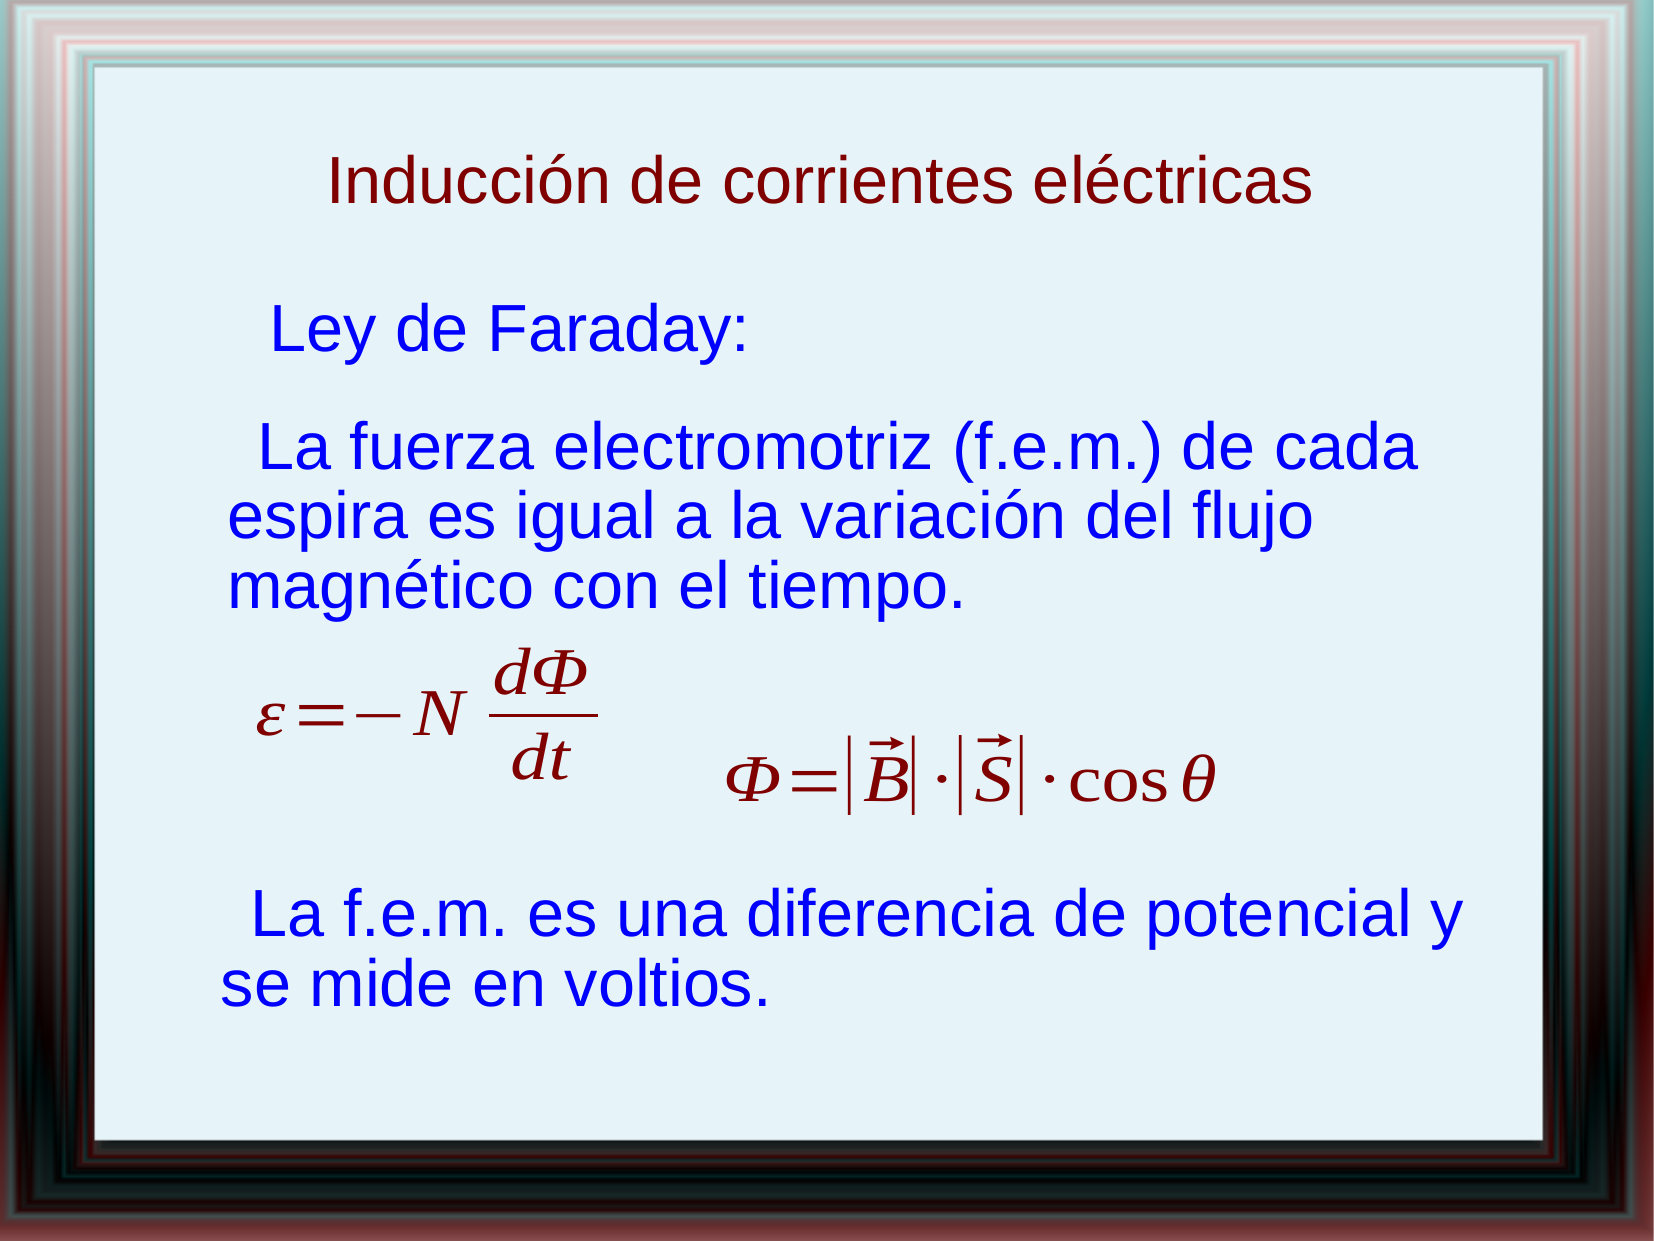

Inducción de corrientes eléctricas
Ley de Faraday:
La fuerza electromotriz (f.e.m.) de cada espira es igual a la variación del flujo magnético con el tiempo.
La f.e.m. es una diferencia de potencial y se mide en voltios.